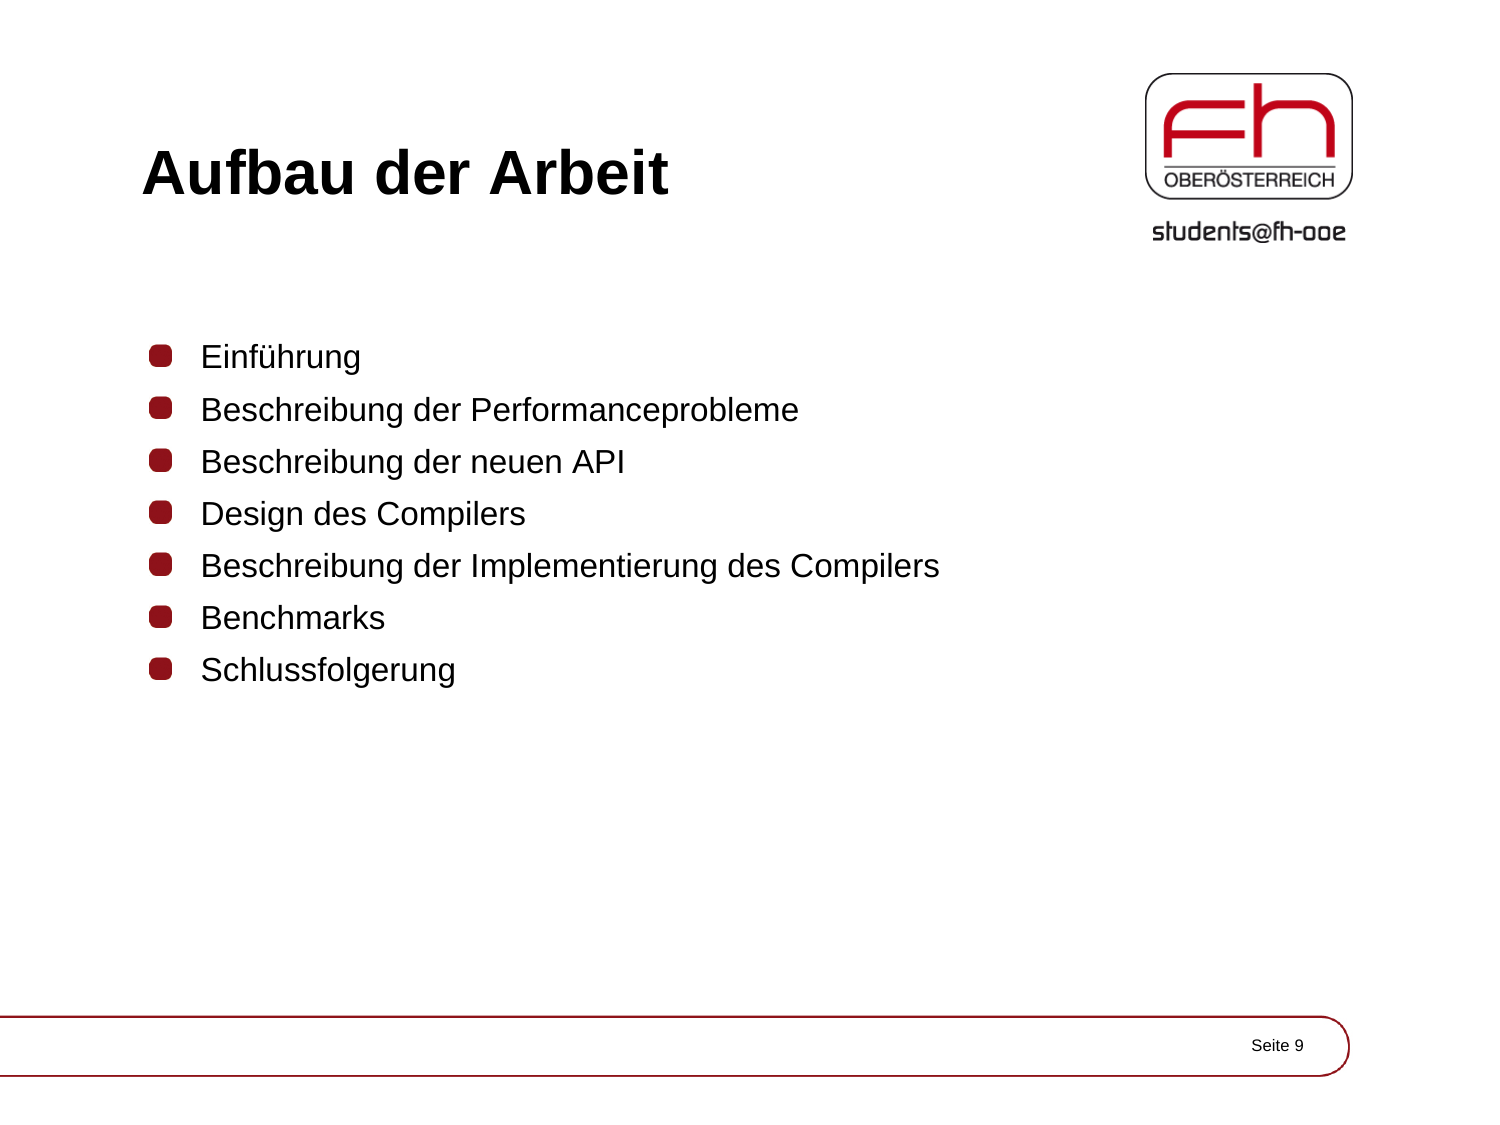

# Aufbau der Arbeit
Einführung
Beschreibung der Performanceprobleme
Beschreibung der neuen API
Design des Compilers
Beschreibung der Implementierung des Compilers
Benchmarks
Schlussfolgerung
Seite